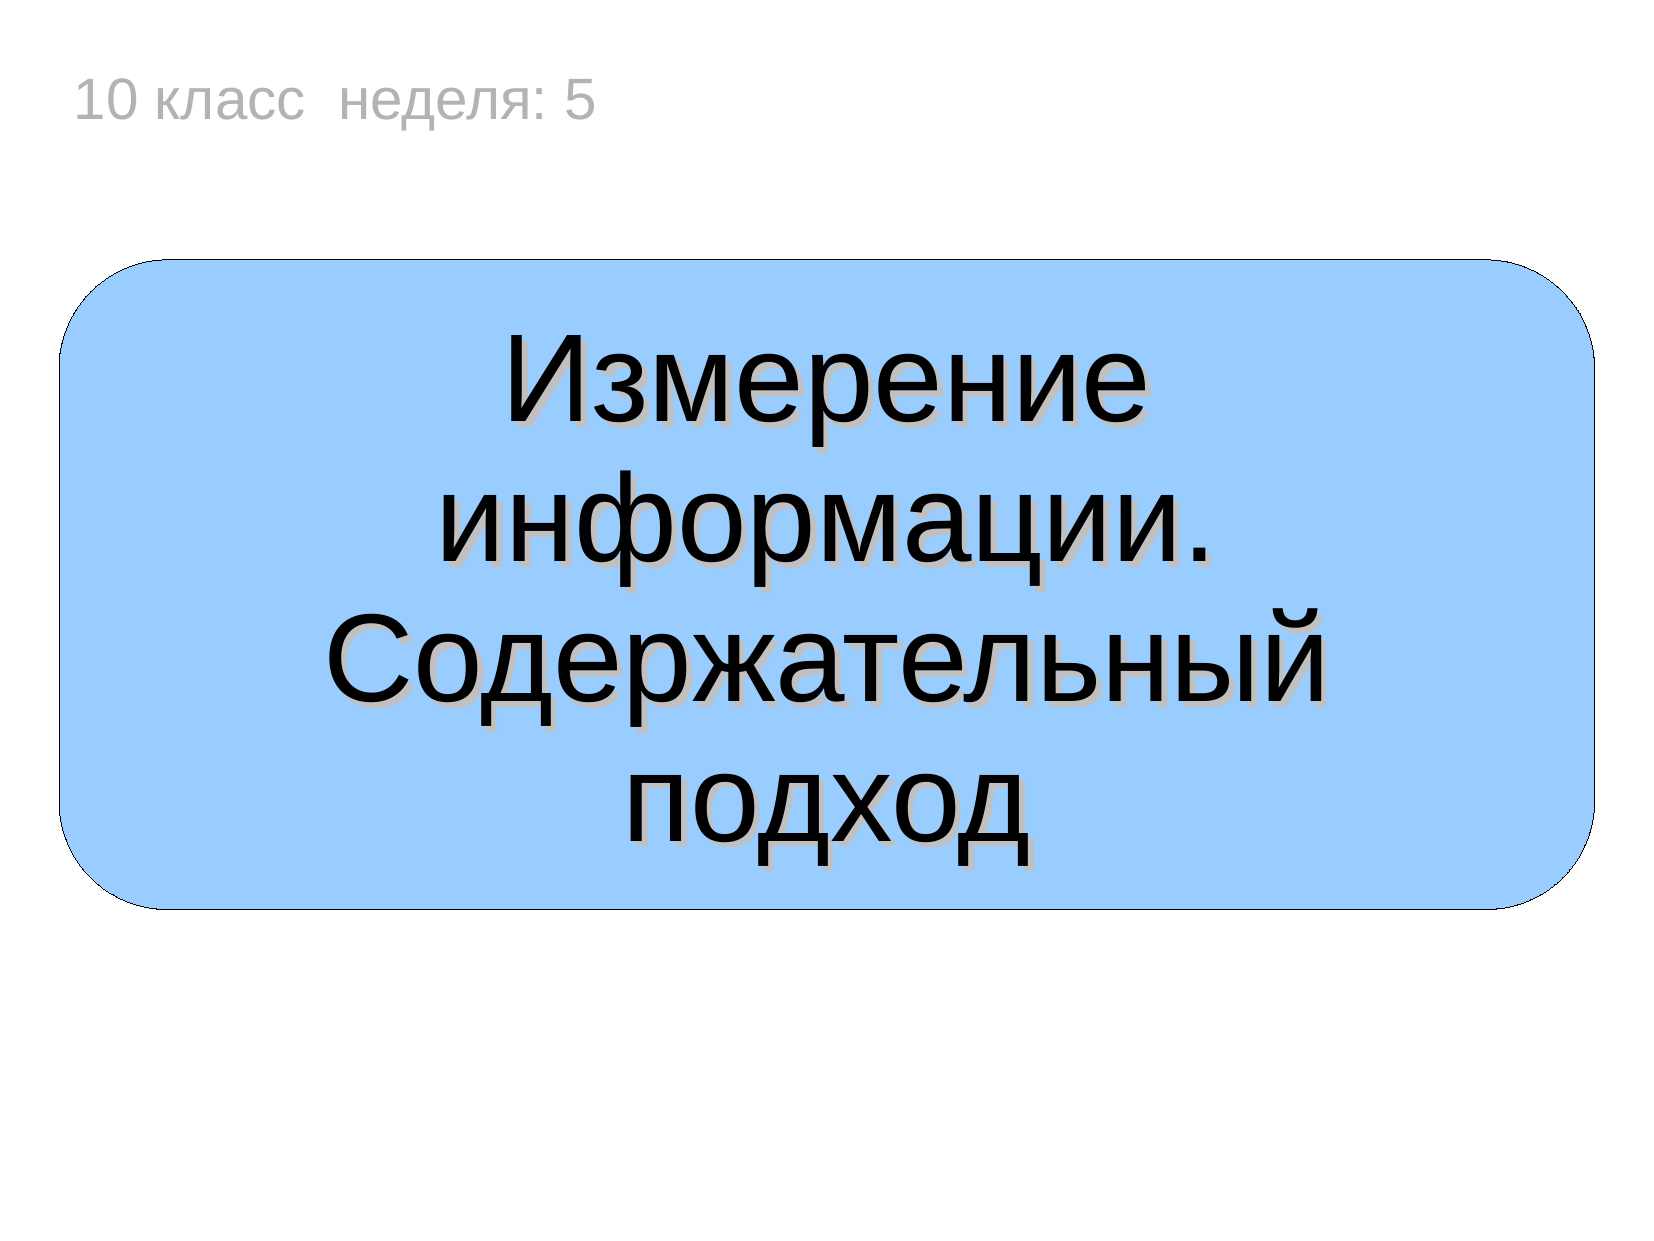

10 класс неделя: 5
Измерение информации.
Содержательный подход